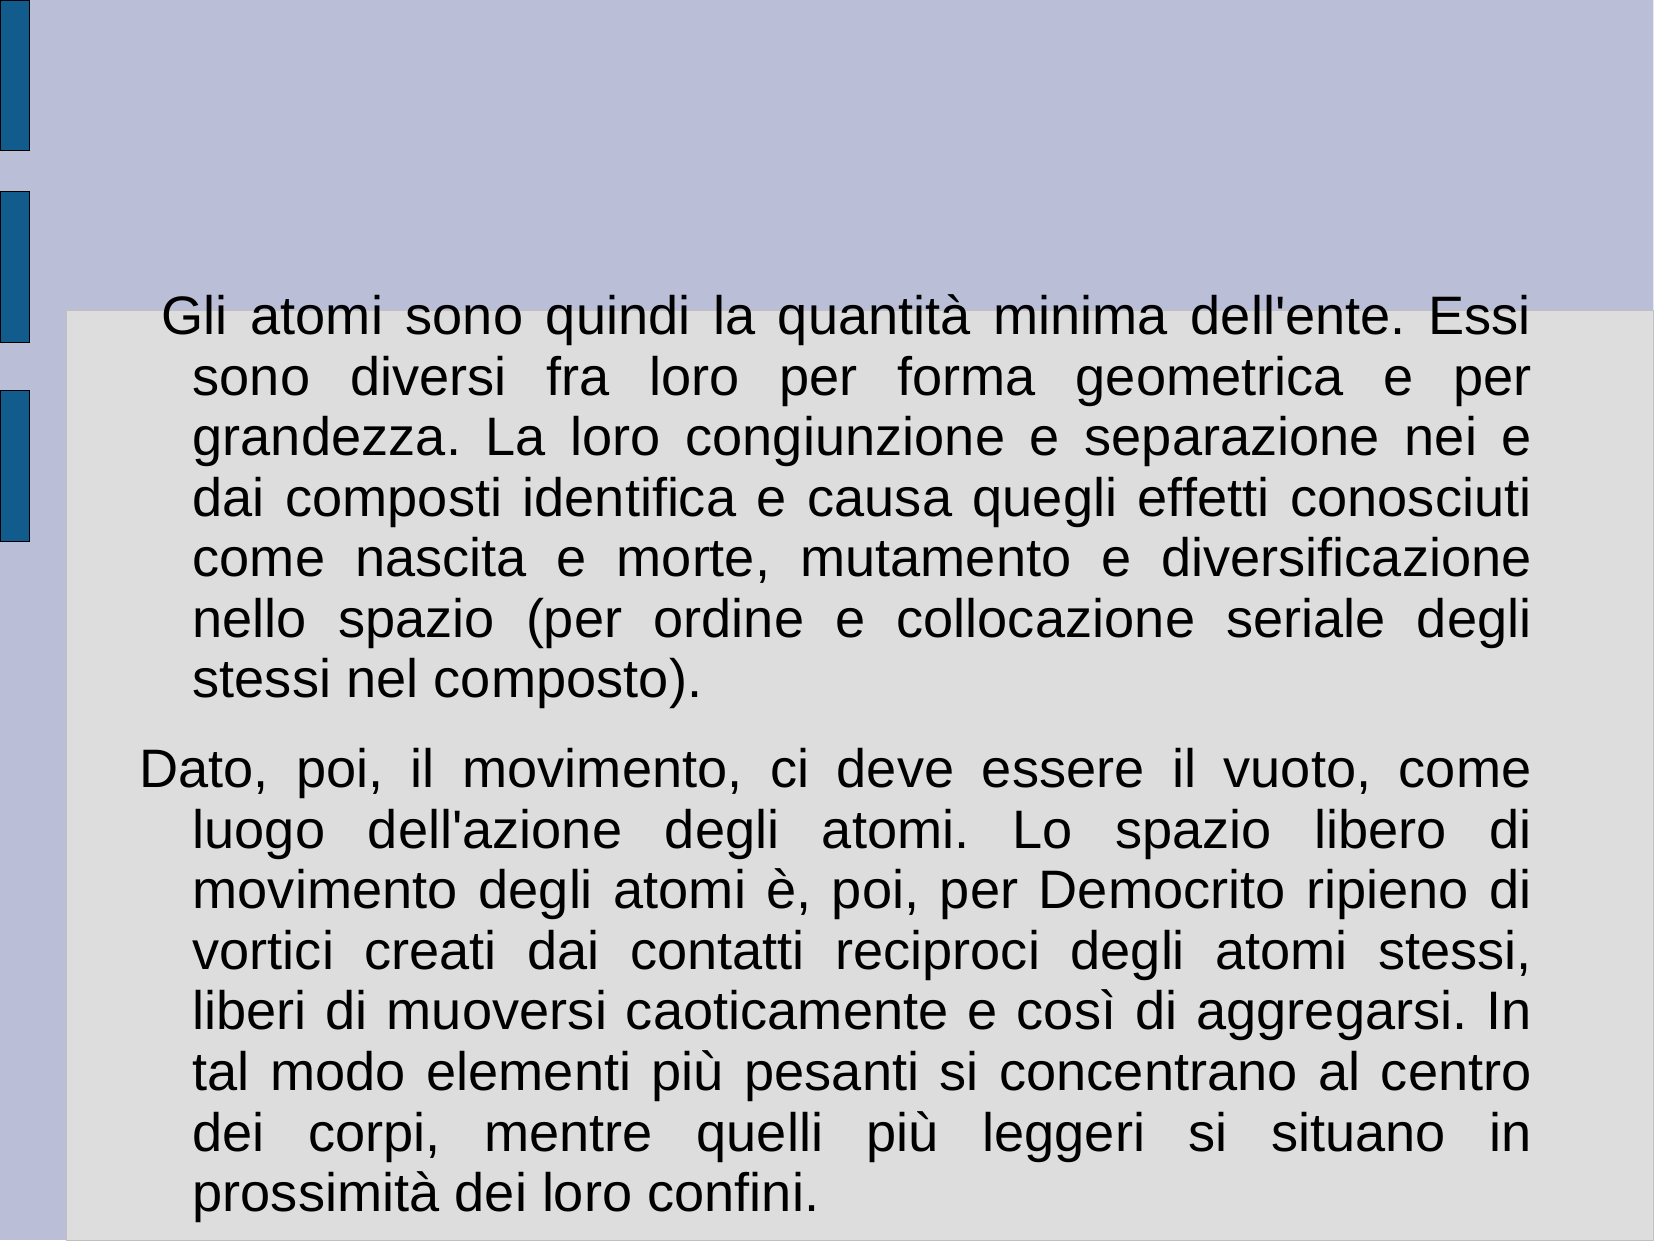

#
 Gli atomi sono quindi la quantità minima dell'ente. Essi sono diversi fra loro per forma geometrica e per grandezza. La loro congiunzione e separazione nei e dai composti identifica e causa quegli effetti conosciuti come nascita e morte, mutamento e diversificazione nello spazio (per ordine e collocazione seriale degli stessi nel composto).
Dato, poi, il movimento, ci deve essere il vuoto, come luogo dell'azione degli atomi. Lo spazio libero di movimento degli atomi è, poi, per Democrito ripieno di vortici creati dai contatti reciproci degli atomi stessi, liberi di muoversi caoticamente e così di aggregarsi. In tal modo elementi più pesanti si concentrano al centro dei corpi, mentre quelli più leggeri si situano in prossimità dei loro confini.